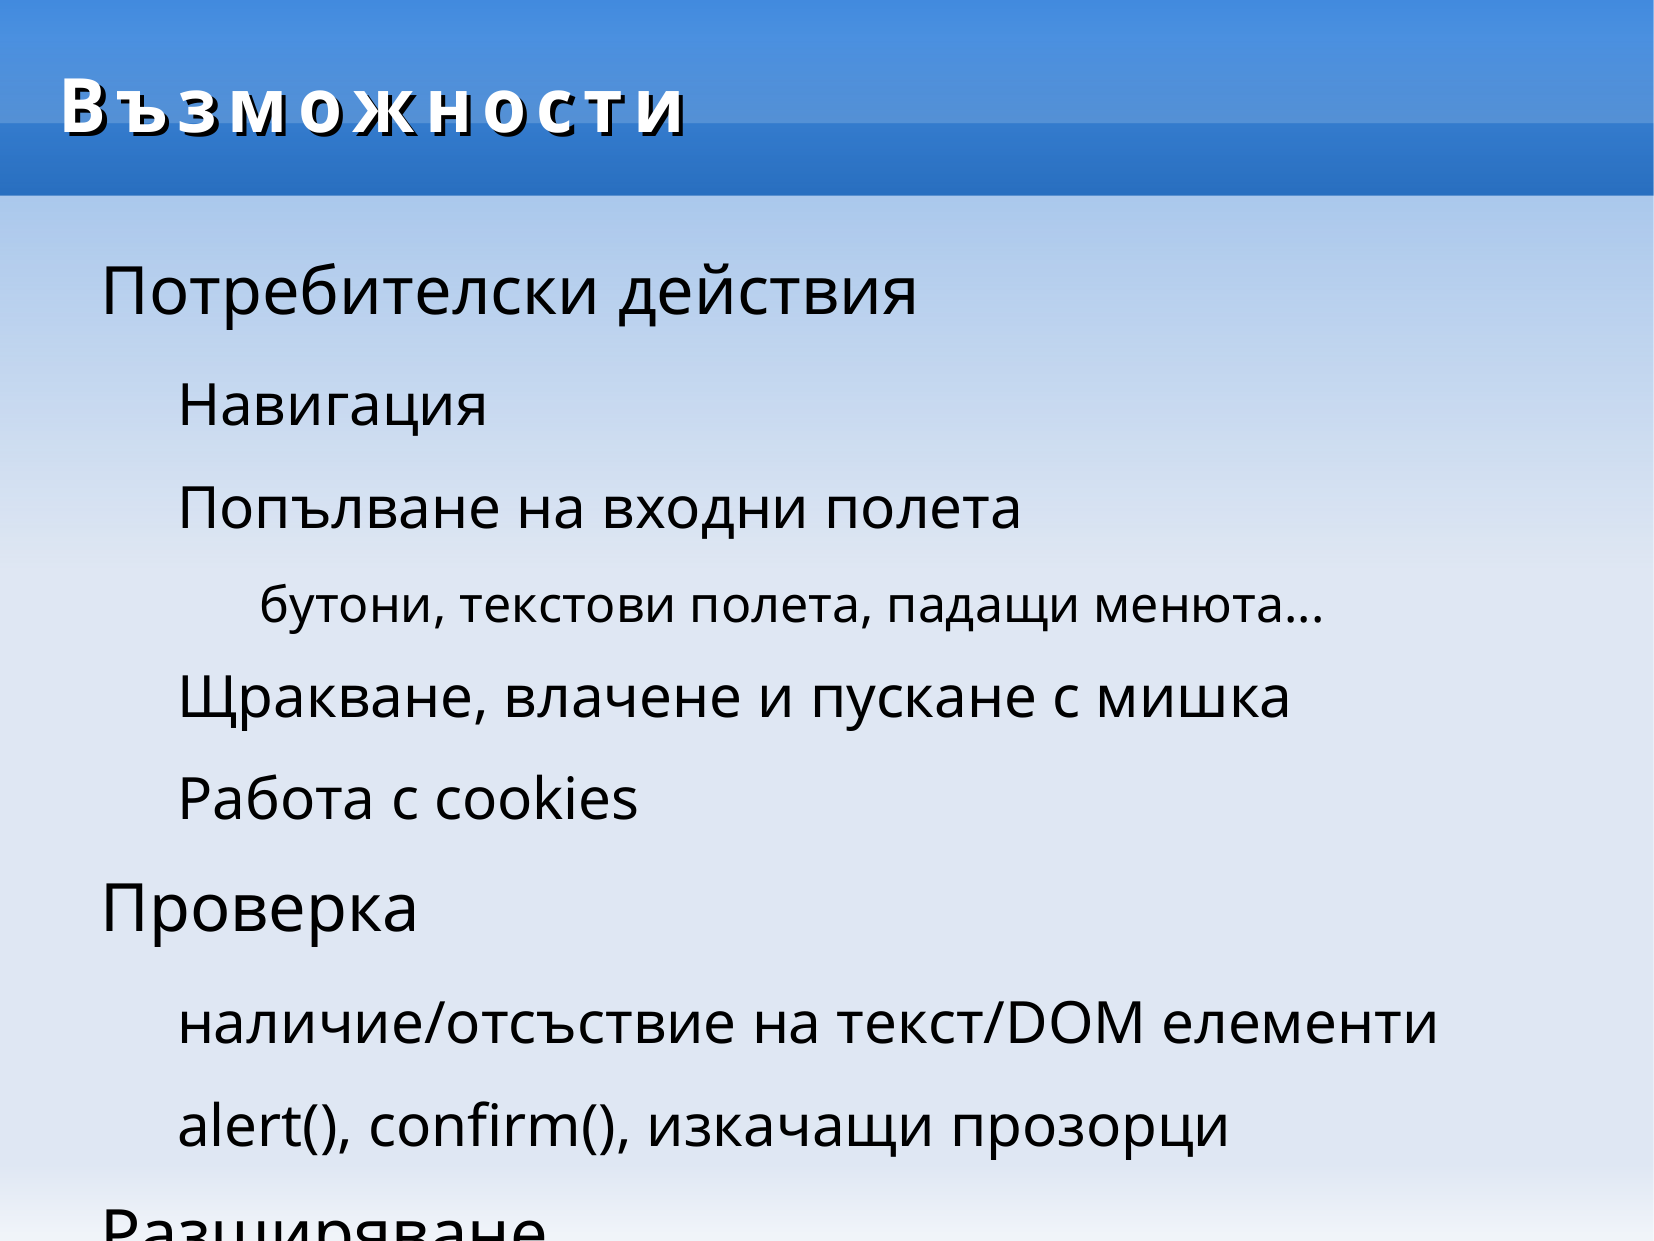

# Възможности
Потребителски действия
Навигация
Попълване на входни полета
бутони, текстови полета, падащи менюта...
Щракване, влачене и пускане с мишка
Работа с cookies
Проверка
наличие/отсъствие на текст/DOM елементи
alert(), confirm(), изкачащи прозорци
Разширяване